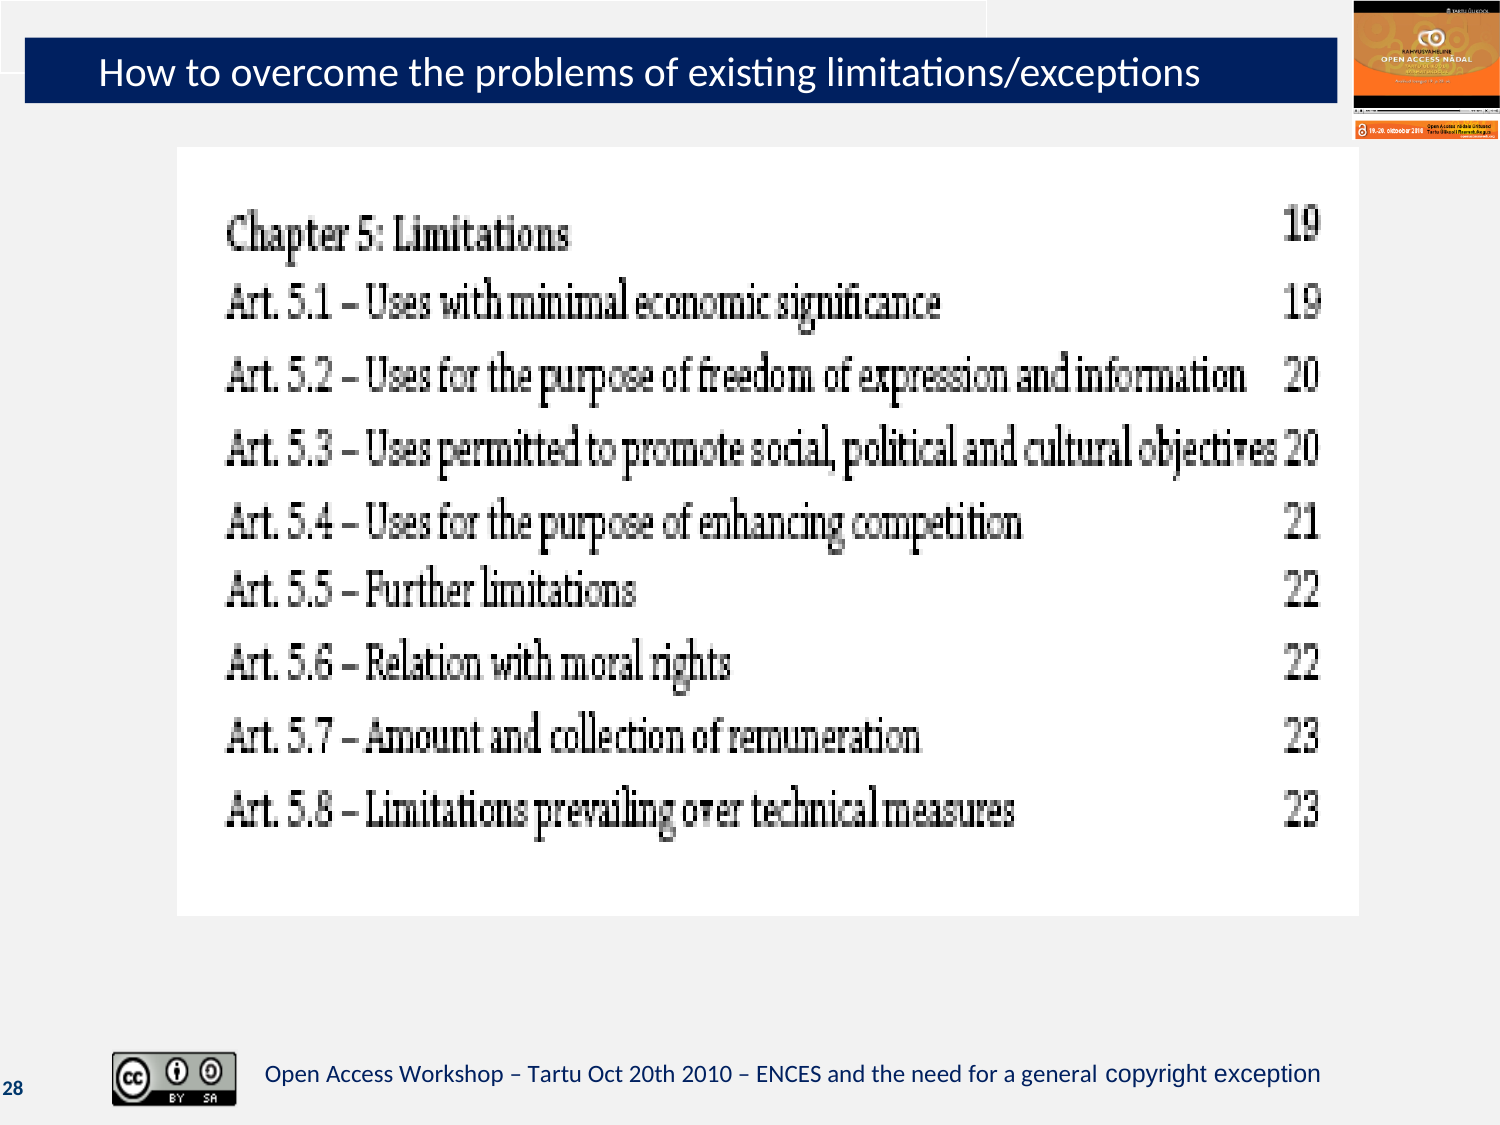

How to overcome the problems of existing limitations/exceptions